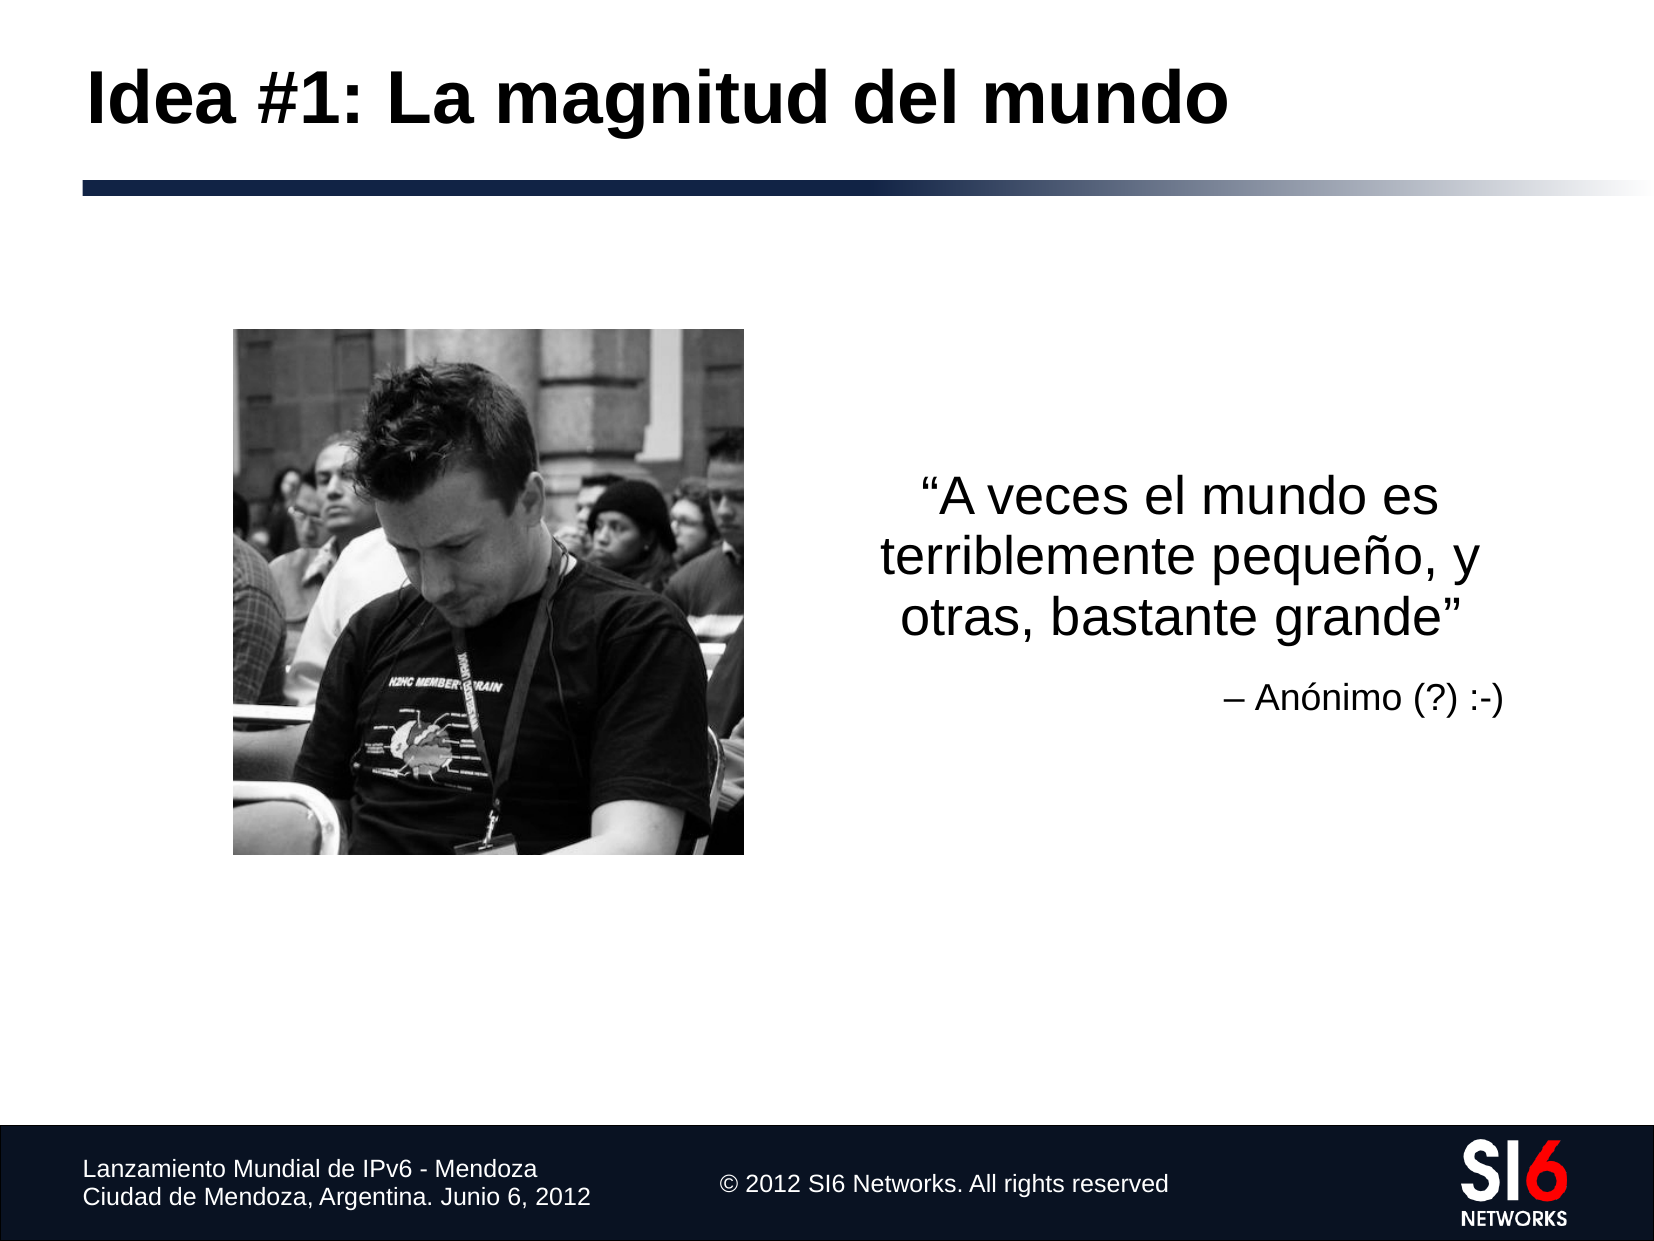

# Idea #1: La magnitud del mundo
“A veces el mundo es terriblemente pequeño, y otras, bastante grande”
– Anónimo (?) :-)